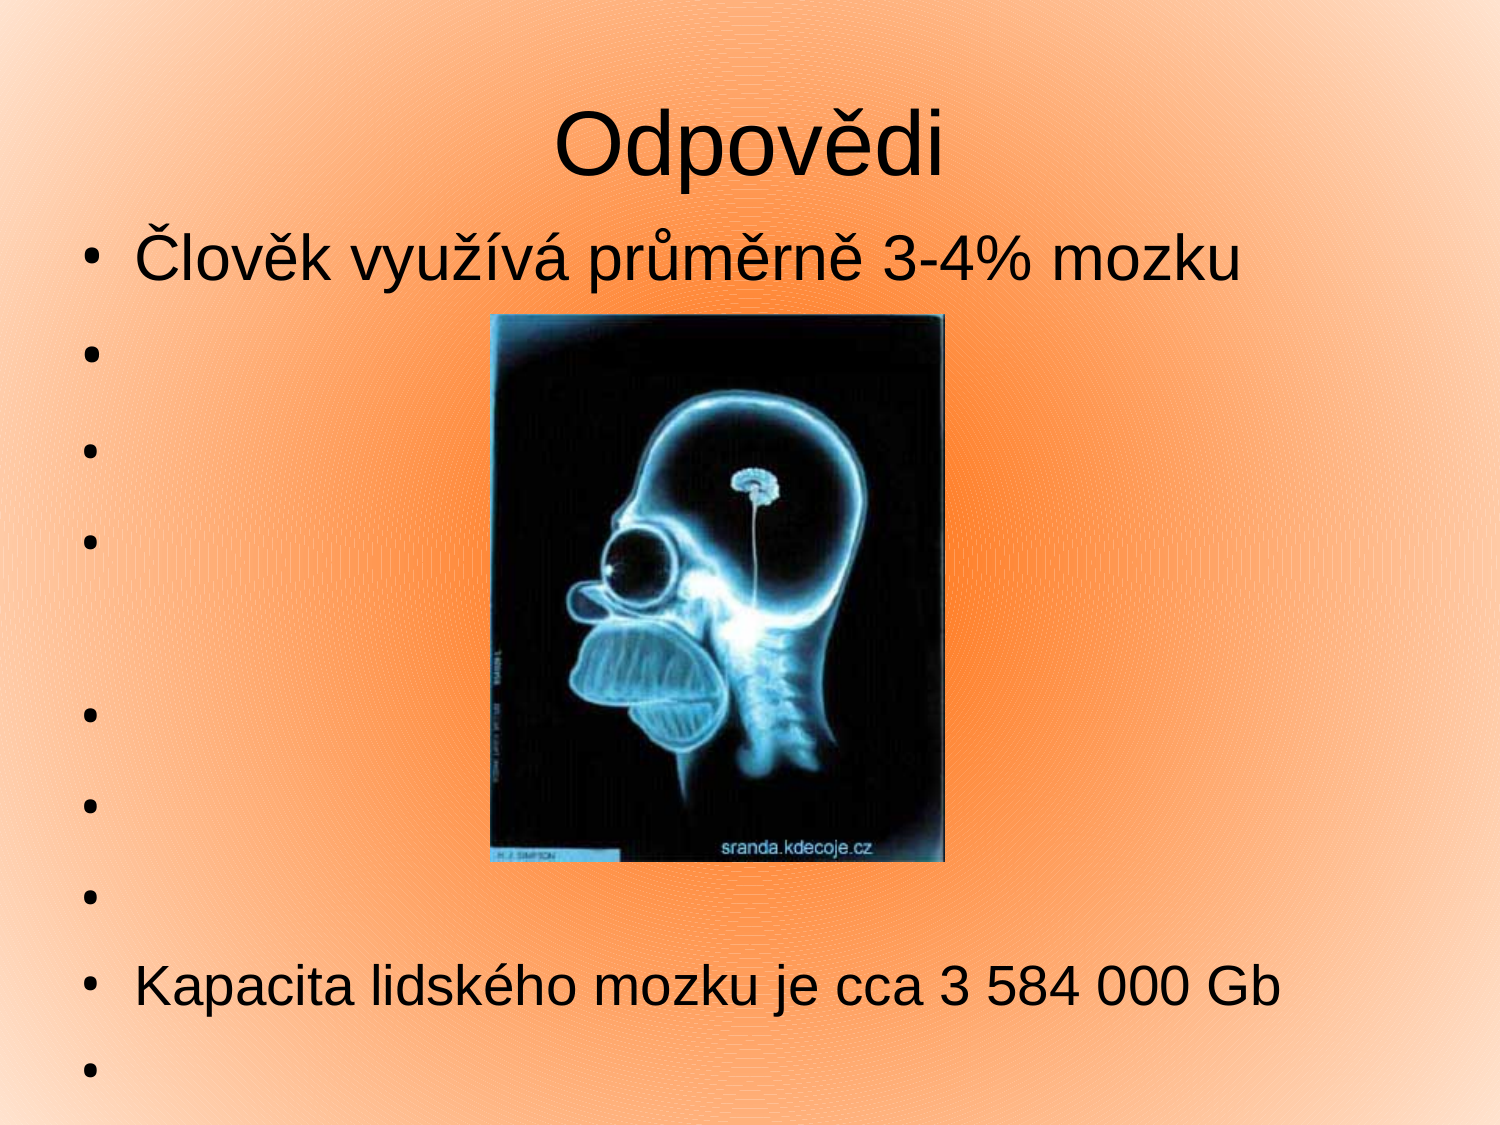

# Odpovědi
Člověk využívá průměrně 3-4% mozku
Kapacita lidského mozku je cca 3 584 000 Gb